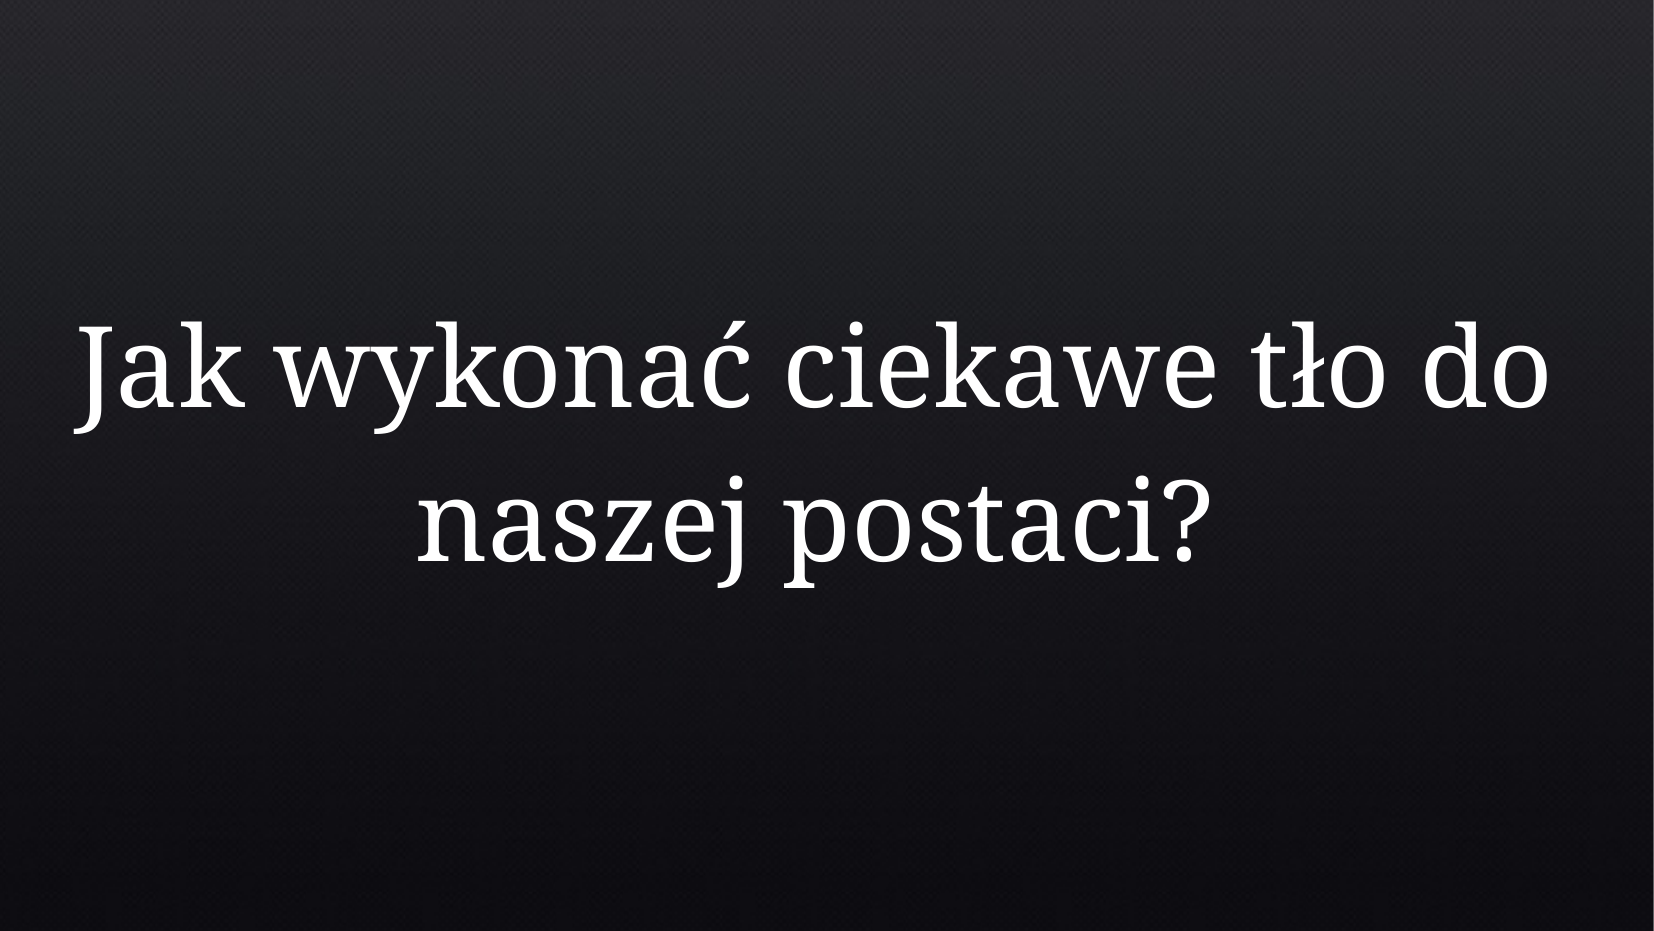

# Jak wykonać ciekawe tło do naszej postaci?